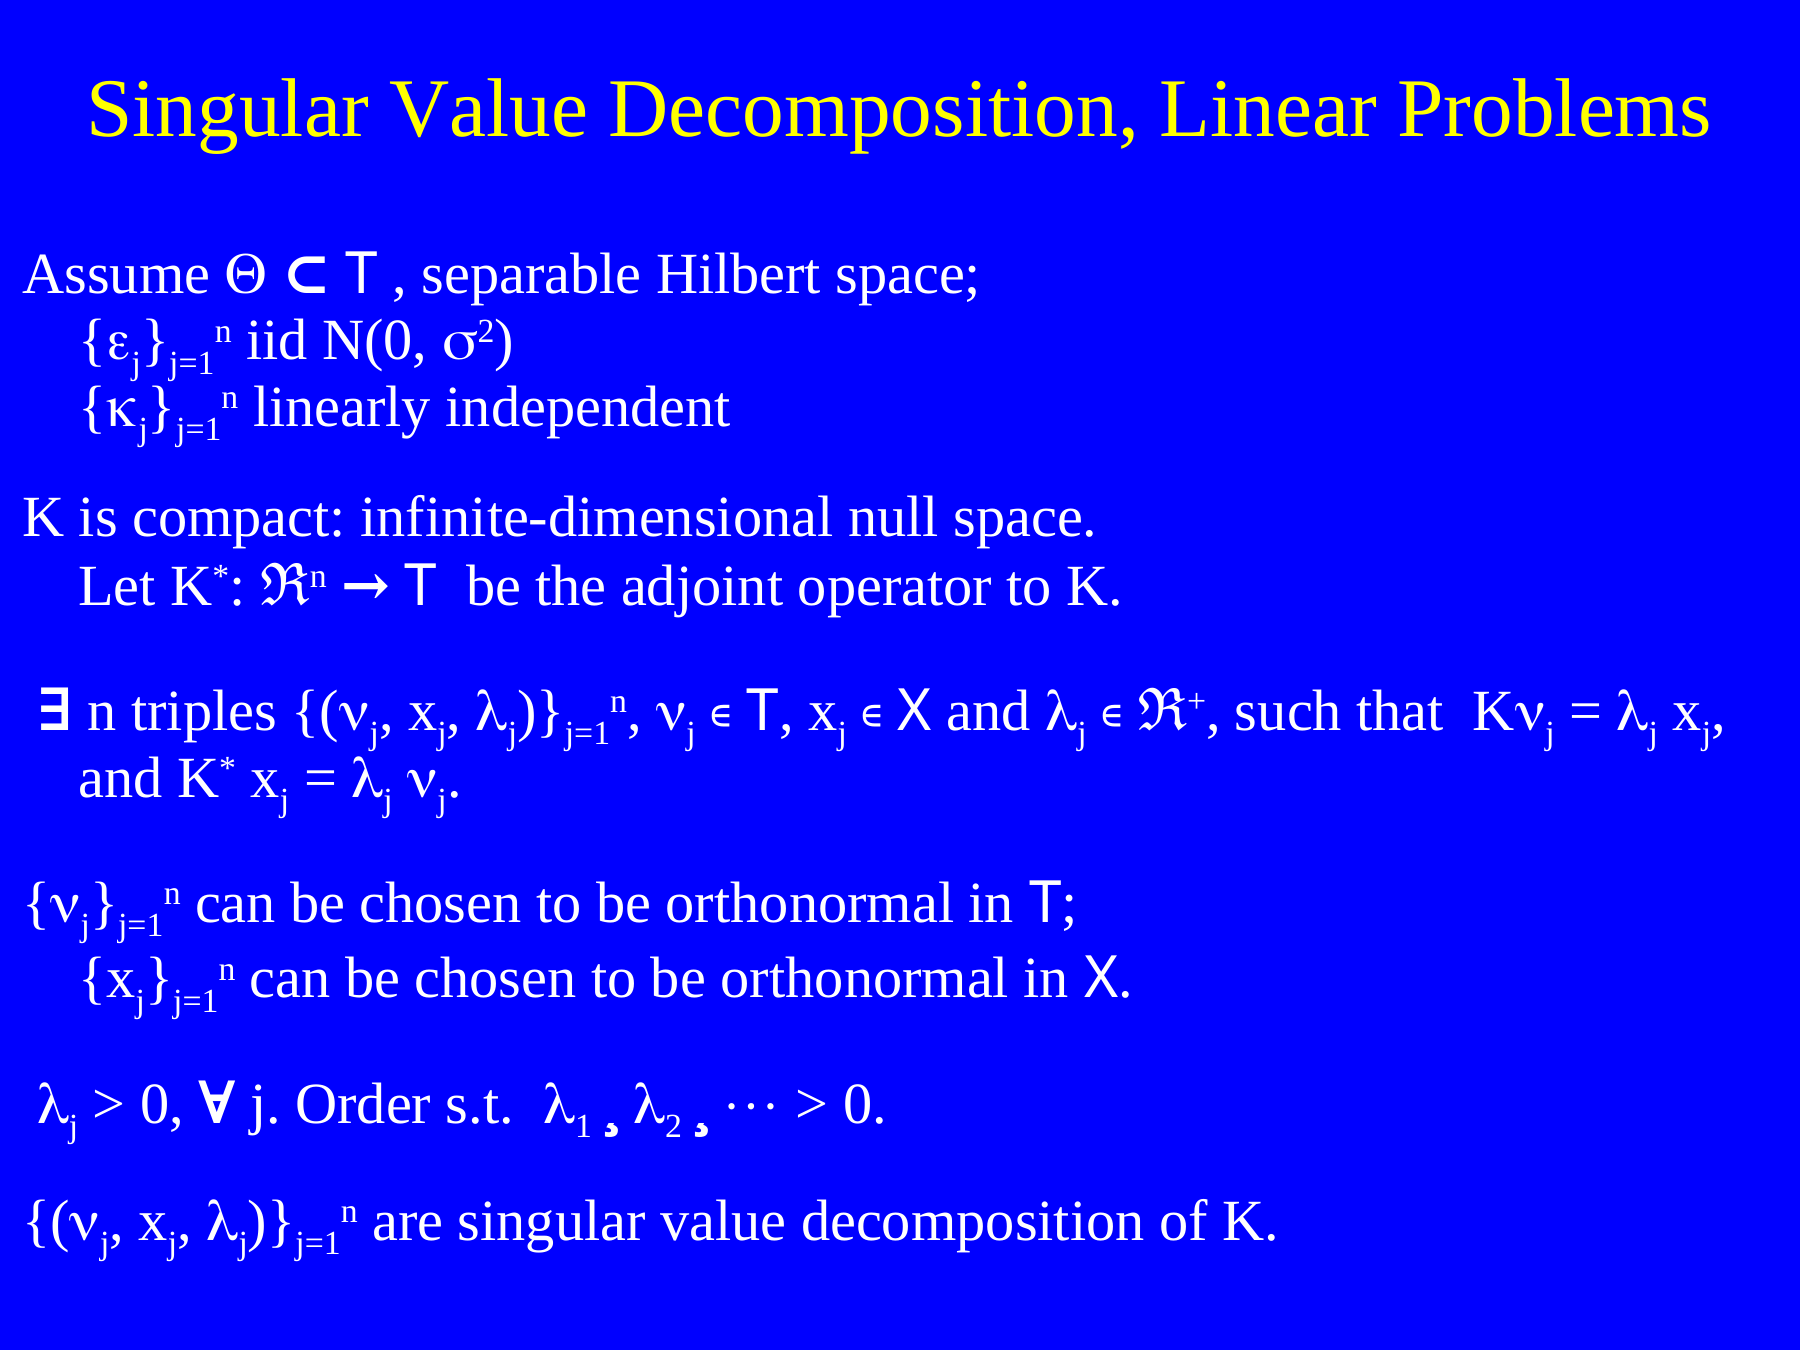

# Singular Value Decomposition, Linear Problems
Assume  ⊂ T , separable Hilbert space;
{j}j=1n iid N(0, 2)
{j}j=1n linearly independent
K is compact: infinite-dimensional null space.
Let K*: ℜn → T be the adjoint operator to K.
 ∃ n triples {(j, xj, j)}j=1n, j ∊ T, xj ∊ X and j ∊ ℜ+, such that Kj = j xj, and K* xj = j j.
{j}j=1n can be chosen to be orthonormal in T;
{xj}j=1n can be chosen to be orthonormal in X.
 j > 0, ∀ j. Order s.t. 1 ¸ 2 ¸  > 0.
{(j, xj, j)}j=1n are singular value decomposition of K.